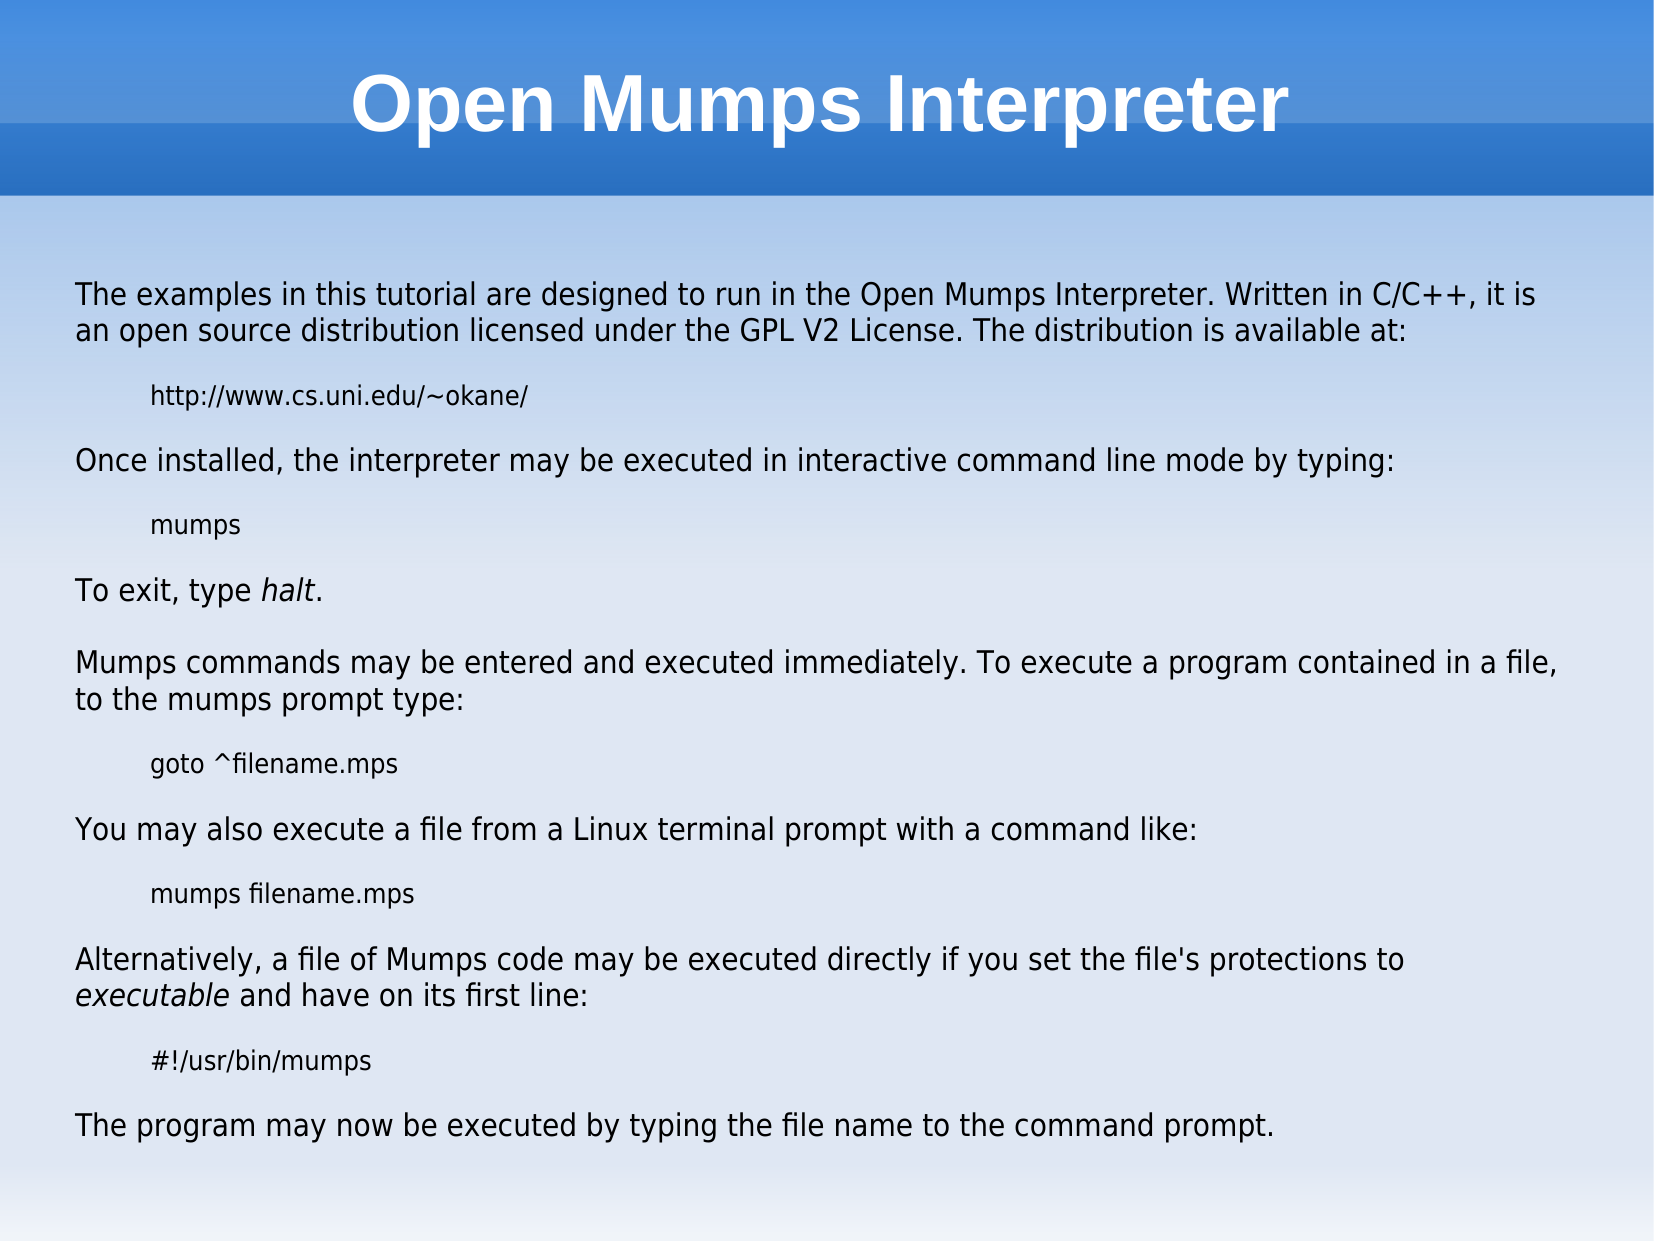

# Open Mumps Interpreter
The examples in this tutorial are designed to run in the Open Mumps Interpreter. Written in C/C++, it is an open source distribution licensed under the GPL V2 License. The distribution is available at:
 	http://www.cs.uni.edu/~okane/
Once installed, the interpreter may be executed in interactive command line mode by typing:
 	mumps
To exit, type halt.
Mumps commands may be entered and executed immediately. To execute a program contained in a file, to the mumps prompt type:
 	goto ^filename.mps
You may also execute a file from a Linux terminal prompt with a command like:
 	mumps filename.mps
Alternatively, a file of Mumps code may be executed directly if you set the file's protections to executable and have on its first line:
 	#!/usr/bin/mumps
The program may now be executed by typing the file name to the command prompt.